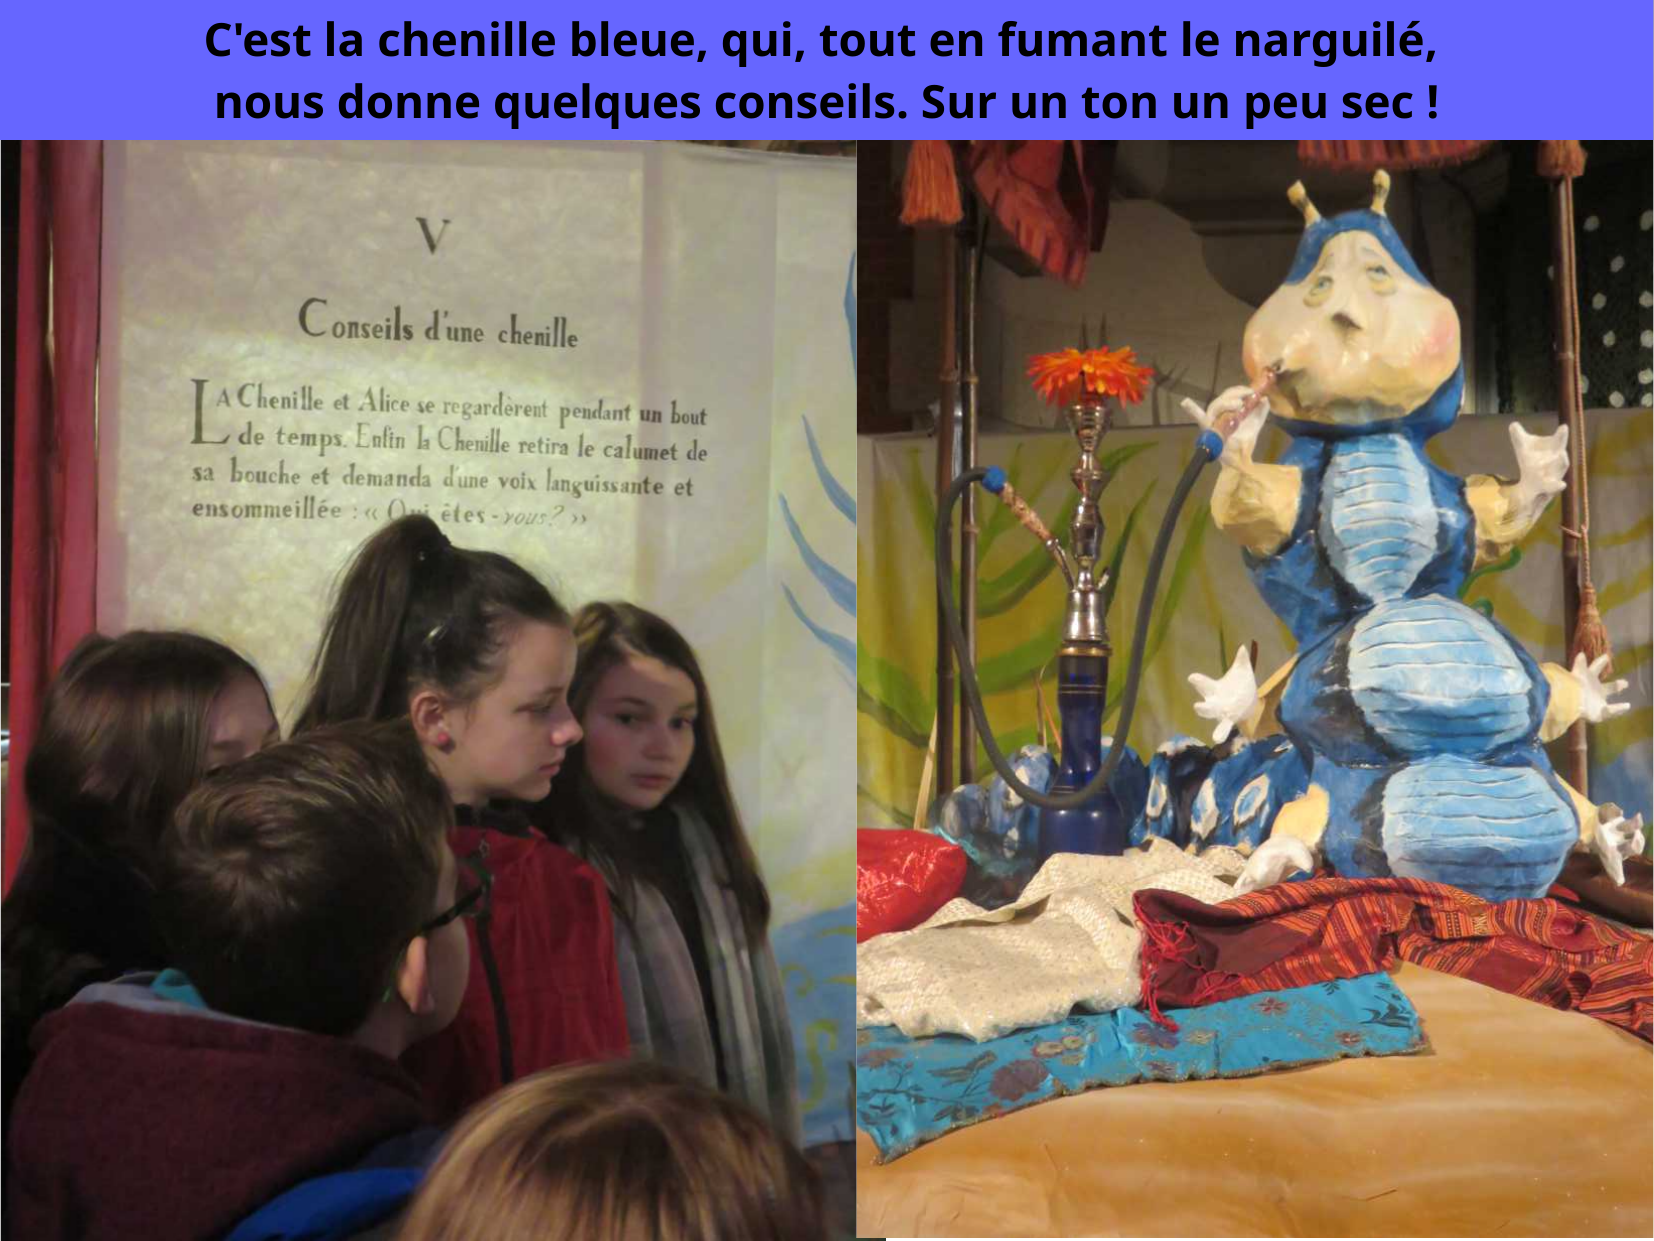

C'est la chenille bleue, qui, tout en fumant le narguilé,
nous donne quelques conseils. Sur un ton un peu sec !